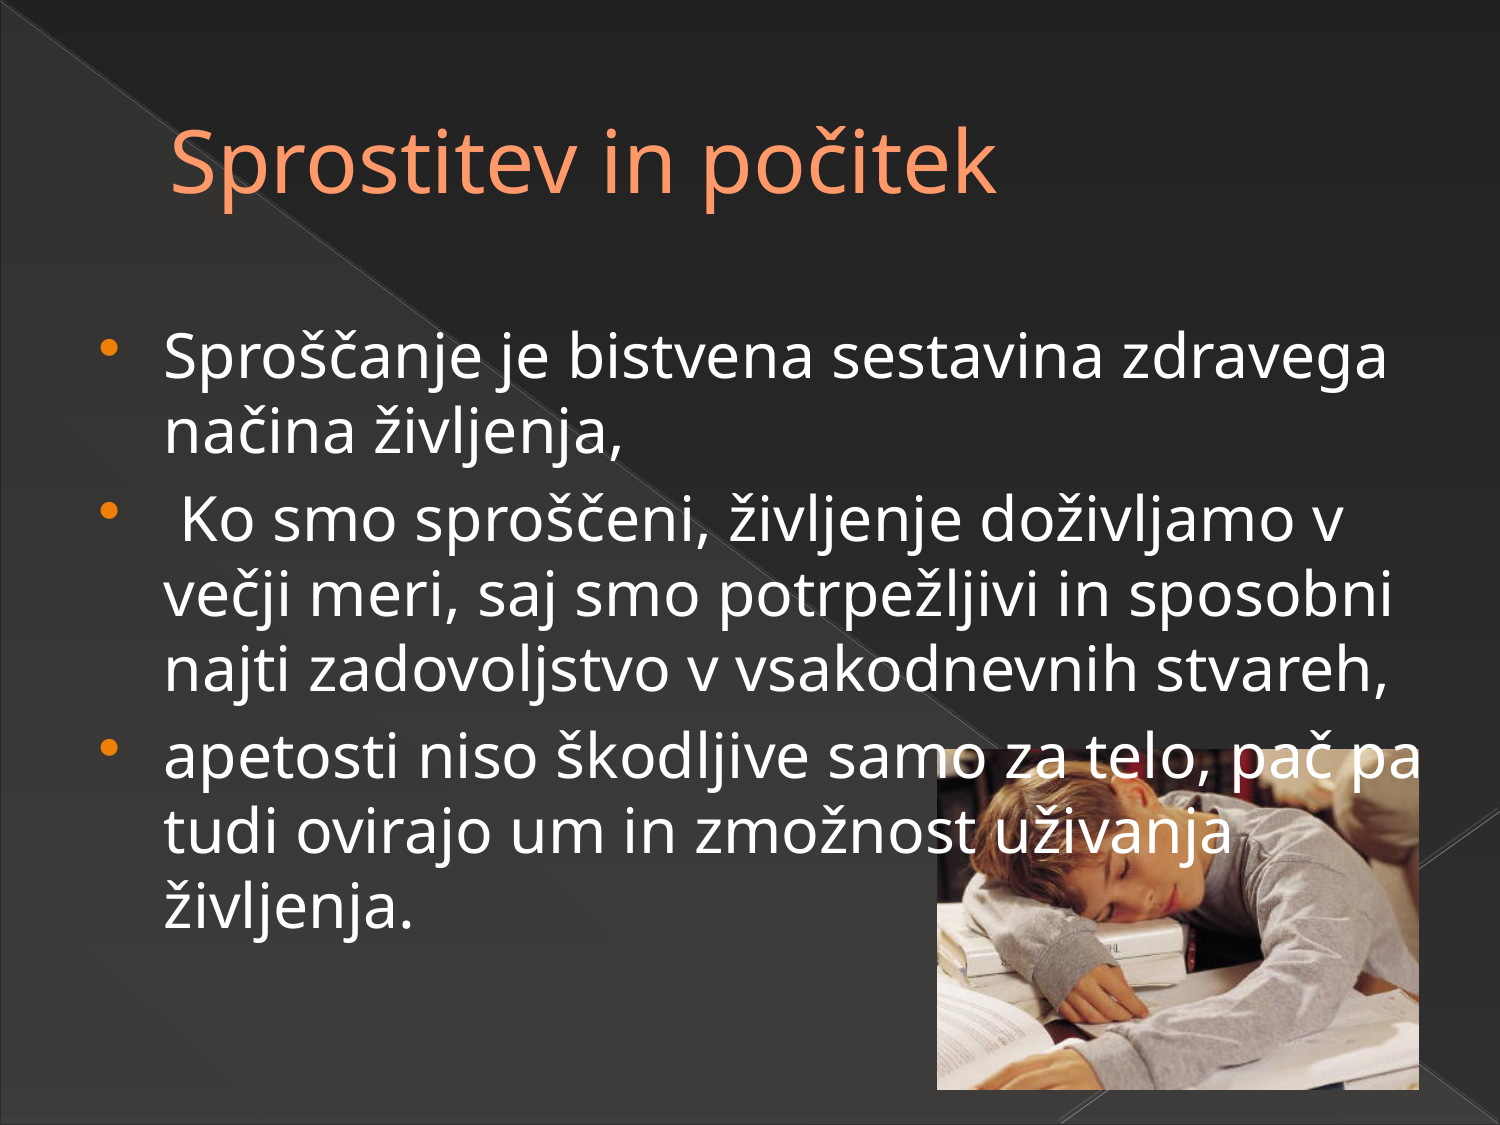

# Sprostitev in počitek
Sproščanje je bistvena sestavina zdravega načina življenja,
 Ko smo sproščeni, življenje doživljamo v večji meri, saj smo potrpežljivi in sposobni najti zadovoljstvo v vsakodnevnih stvareh,
apetosti niso škodljive samo za telo, pač pa tudi ovirajo um in zmožnost uživanja življenja.